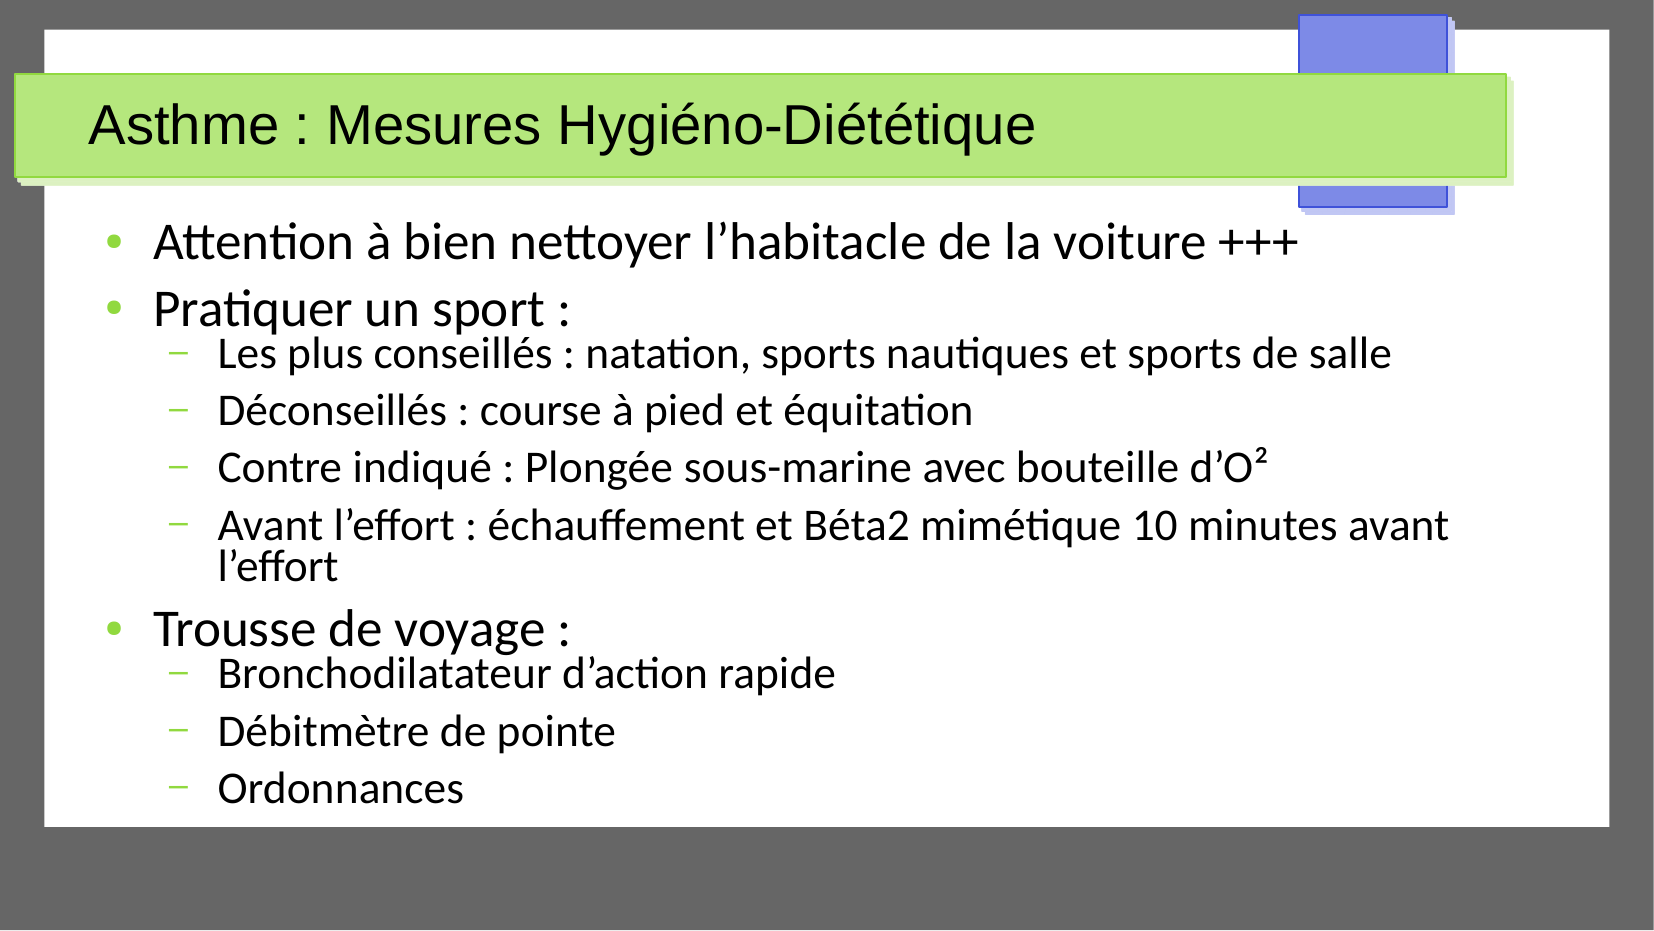

# Asthme : Mesures Hygiéno-Diététique
Attention à bien nettoyer l’habitacle de la voiture +++
Pratiquer un sport :
Les plus conseillés : natation, sports nautiques et sports de salle
Déconseillés : course à pied et équitation
Contre indiqué : Plongée sous-marine avec bouteille d’O²
Avant l’effort : échauffement et Béta2 mimétique 10 minutes avant l’effort
Trousse de voyage :
Bronchodilatateur d’action rapide
Débitmètre de pointe
Ordonnances